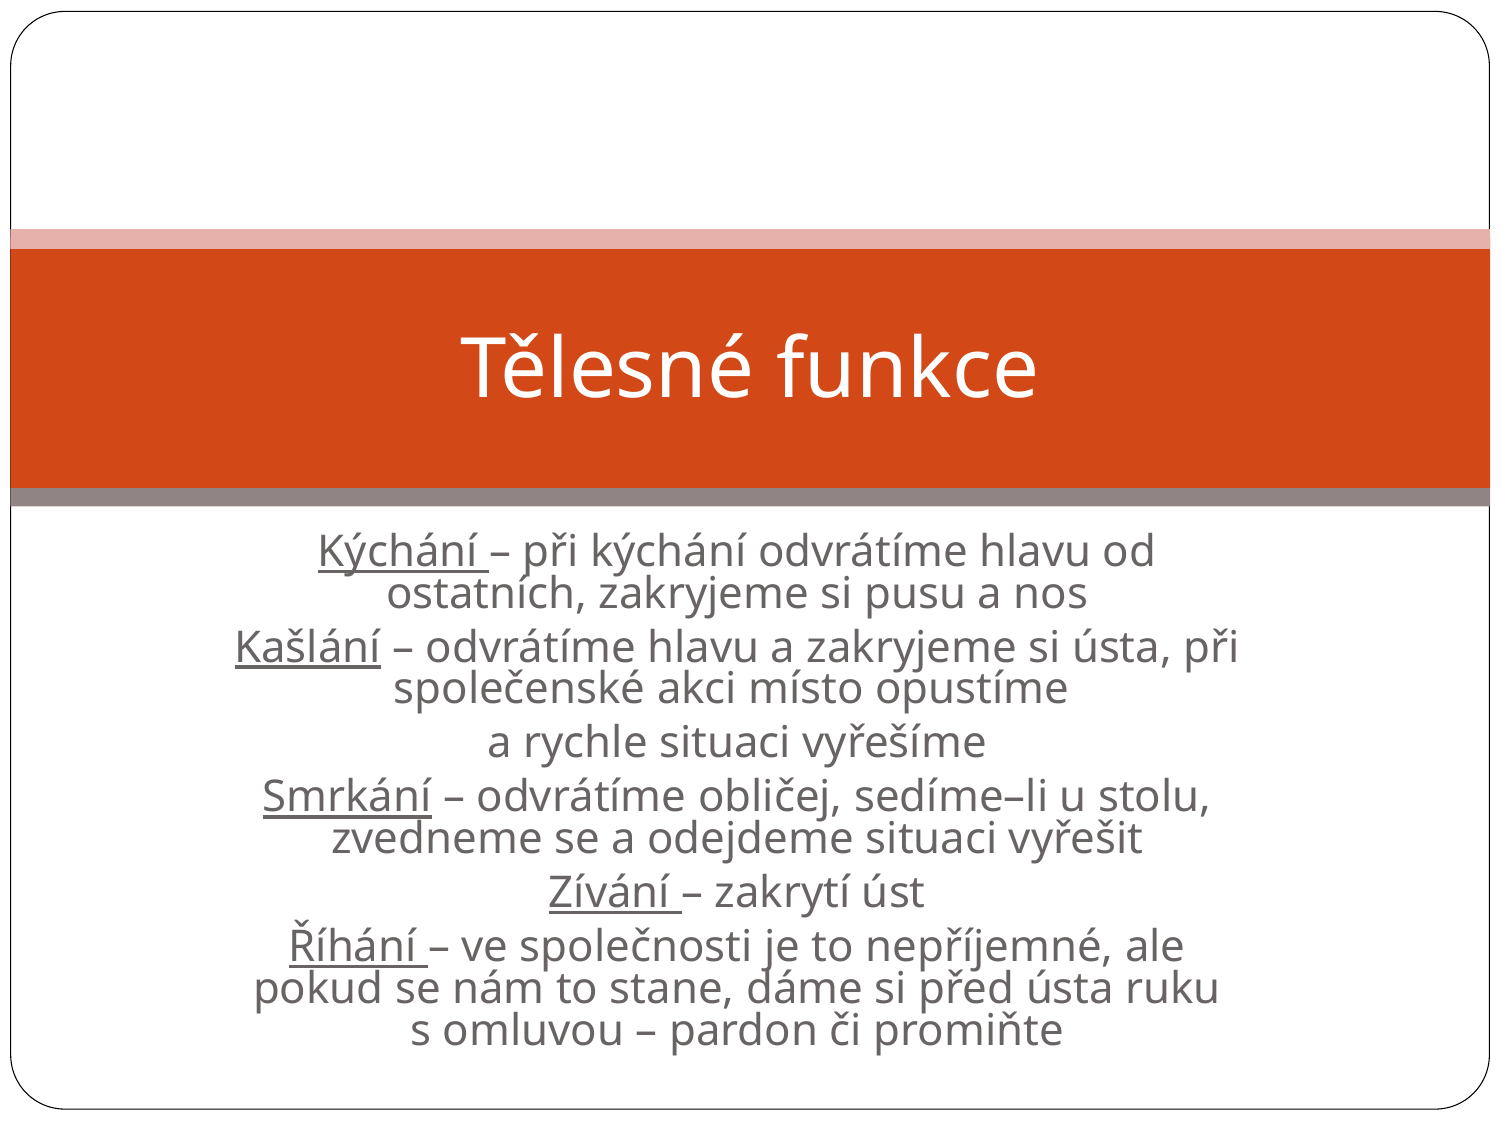

# Tělesné funkce
Kýchání – při kýchání odvrátíme hlavu od ostatních, zakryjeme si pusu a nos
Kašlání – odvrátíme hlavu a zakryjeme si ústa, při společenské akci místo opustíme
a rychle situaci vyřešíme
Smrkání – odvrátíme obličej, sedíme–li u stolu, zvedneme se a odejdeme situaci vyřešit
Zívání – zakrytí úst
Říhání – ve společnosti je to nepříjemné, ale pokud se nám to stane, dáme si před ústa ruku s omluvou – pardon či promiňte